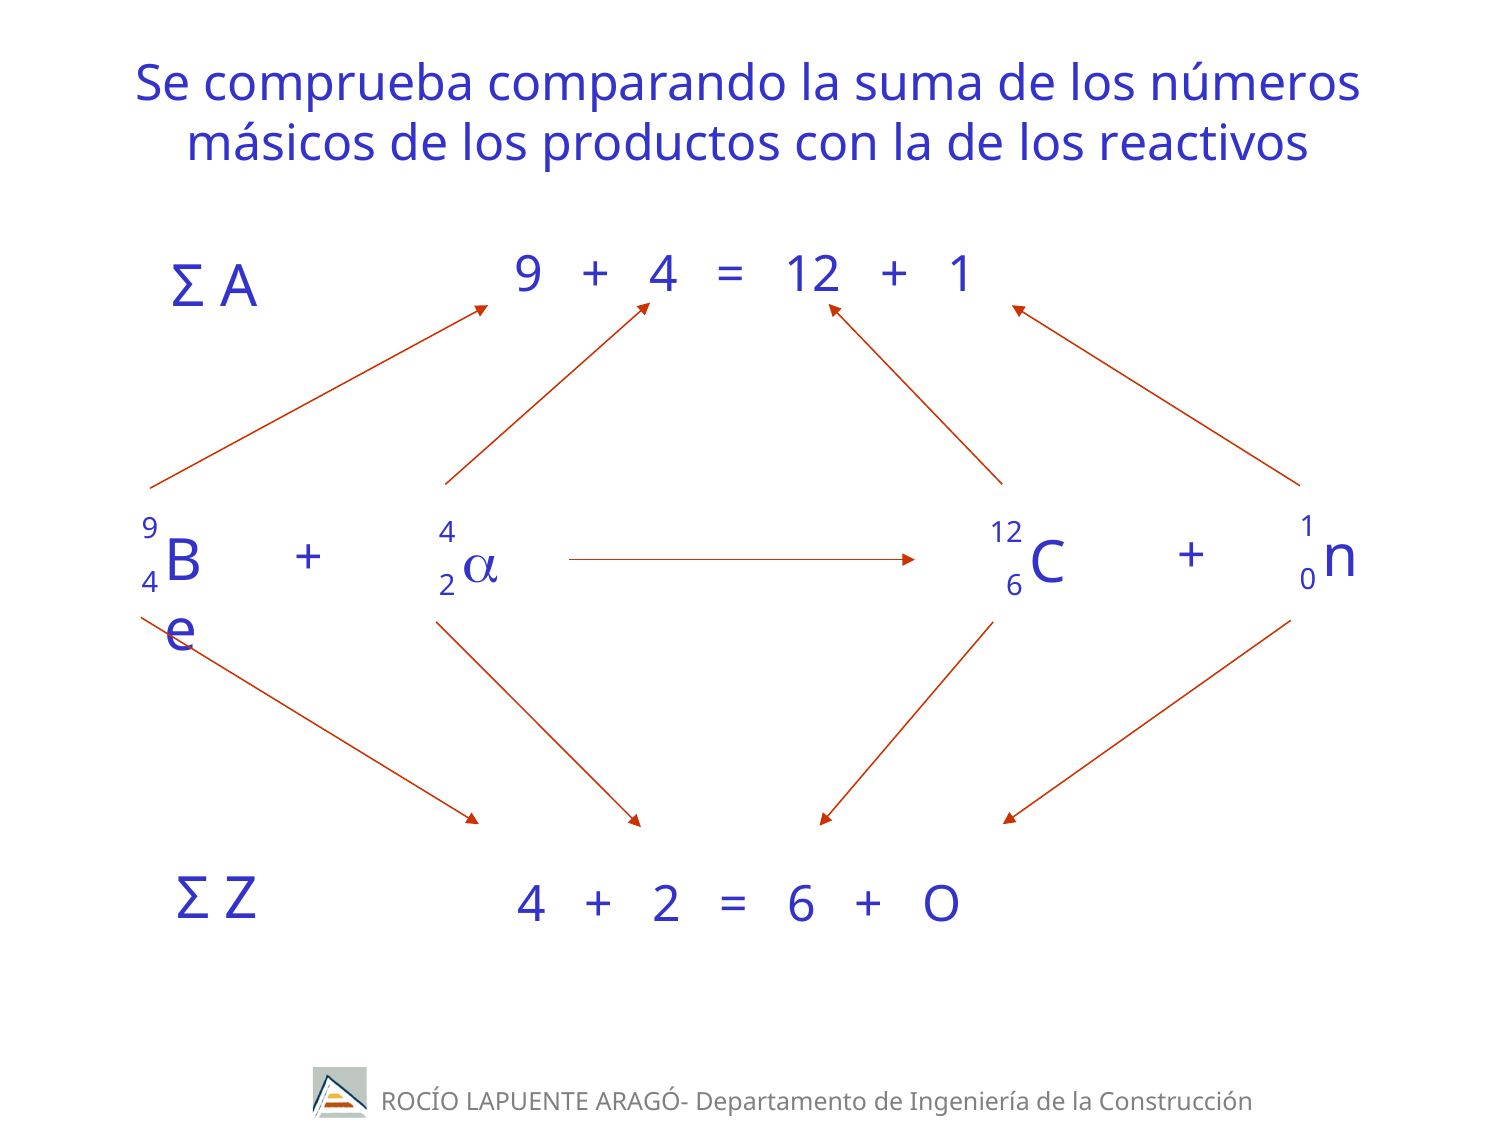

Se comprueba comparando la suma de los números másicos de los productos con la de los reactivos
9 + 4 = 12 + 1
Σ A
1
0
9
4
12
6
4
2
n
Be
+
C
+

Σ Z
4 + 2 = 6 + O